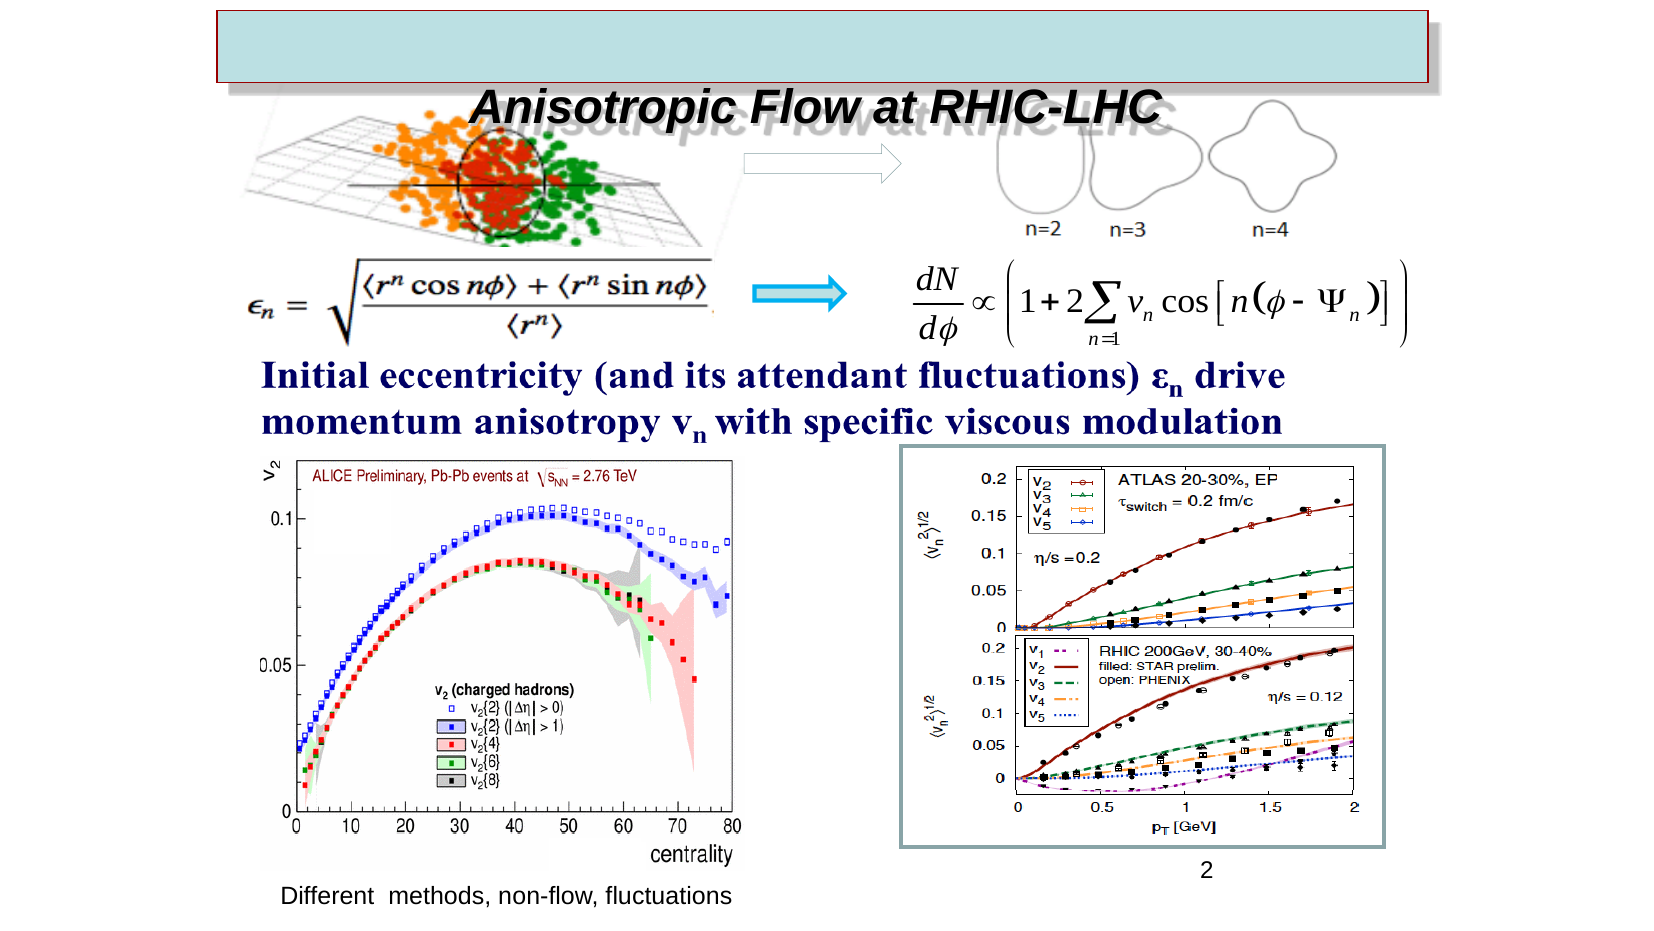

# Anisotropic Flow at RHIC-LHC
Different methods, non-flow, fluctuations